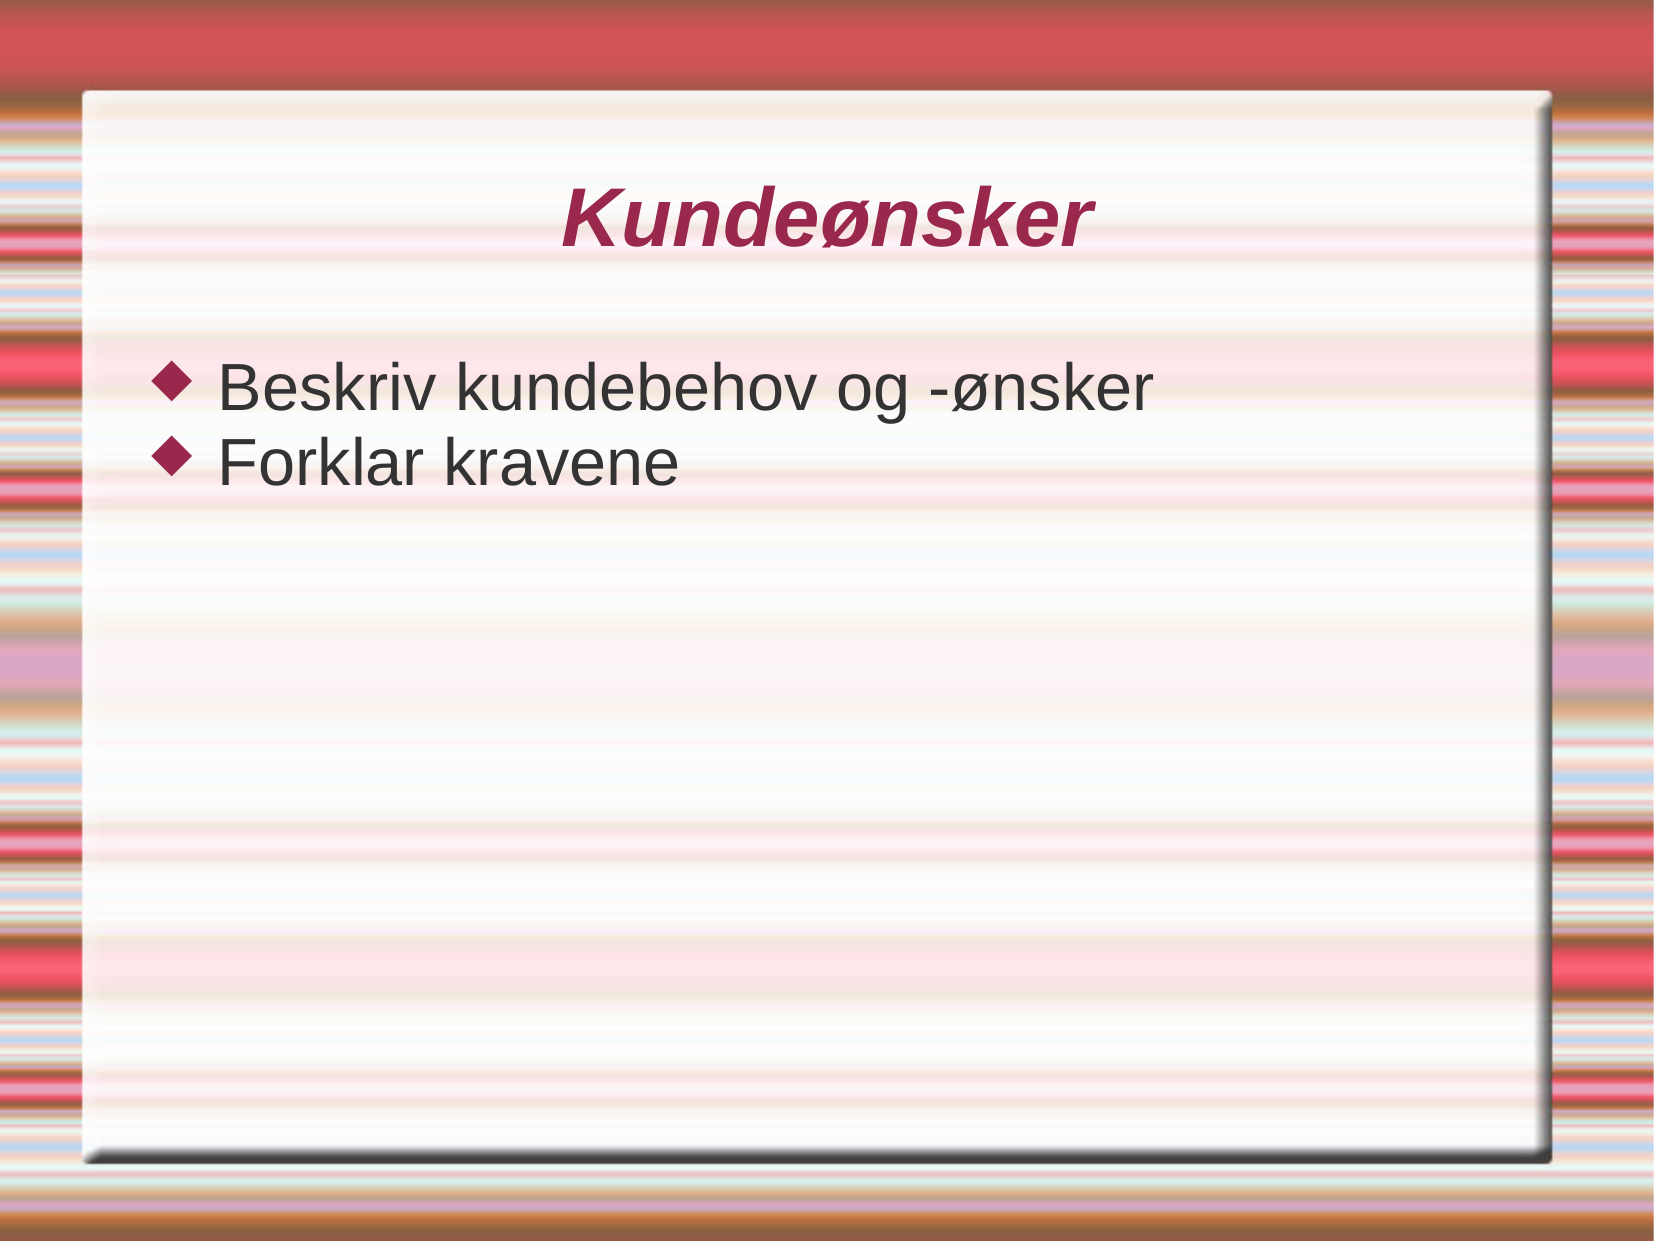

# Kundeønsker
Beskriv kundebehov og -ønsker
Forklar kravene